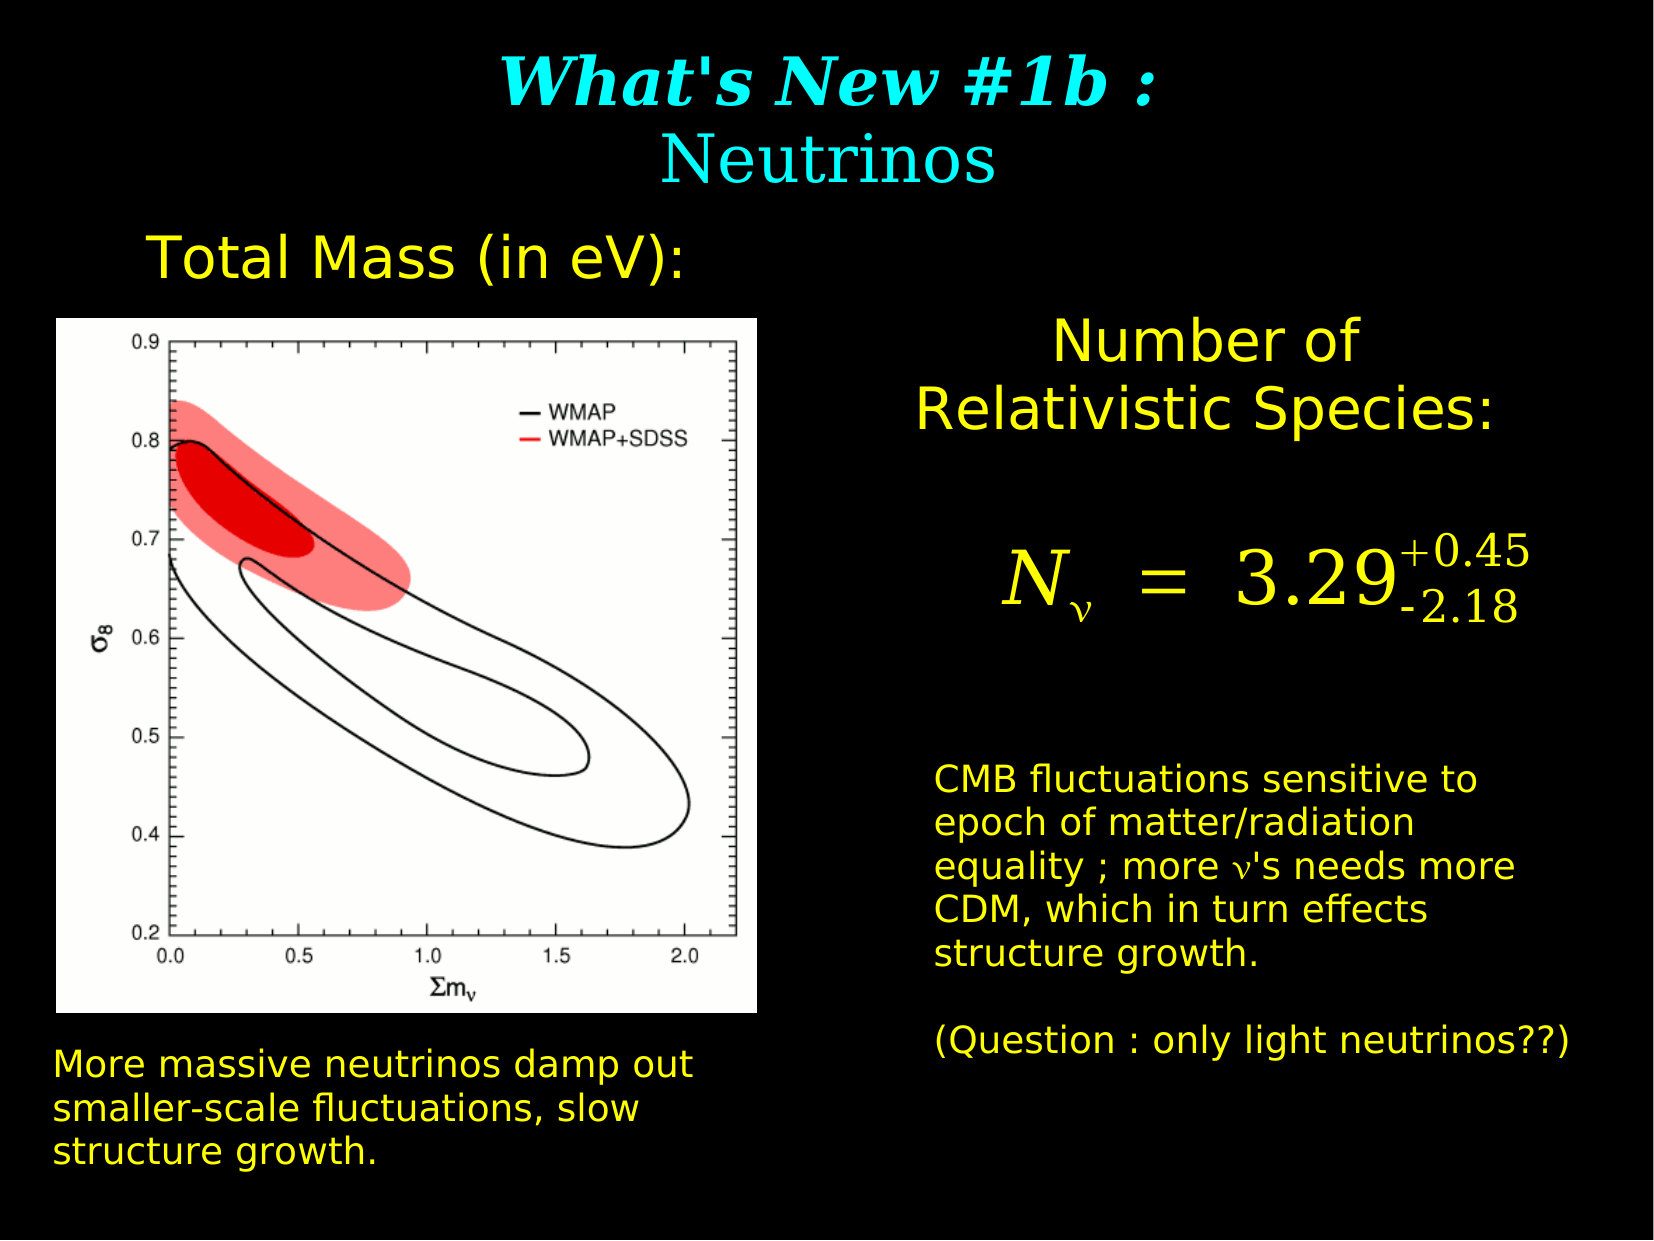

What's New #1b :
Neutrinos
Total Mass (in eV):
Number of Relativistic Species:
CMB fluctuations sensitive to epoch of matter/radiation equality ; more 's needs more CDM, which in turn effects structure growth.
(Question : only light neutrinos??)
More massive neutrinos damp out smaller-scale fluctuations, slow structure growth.